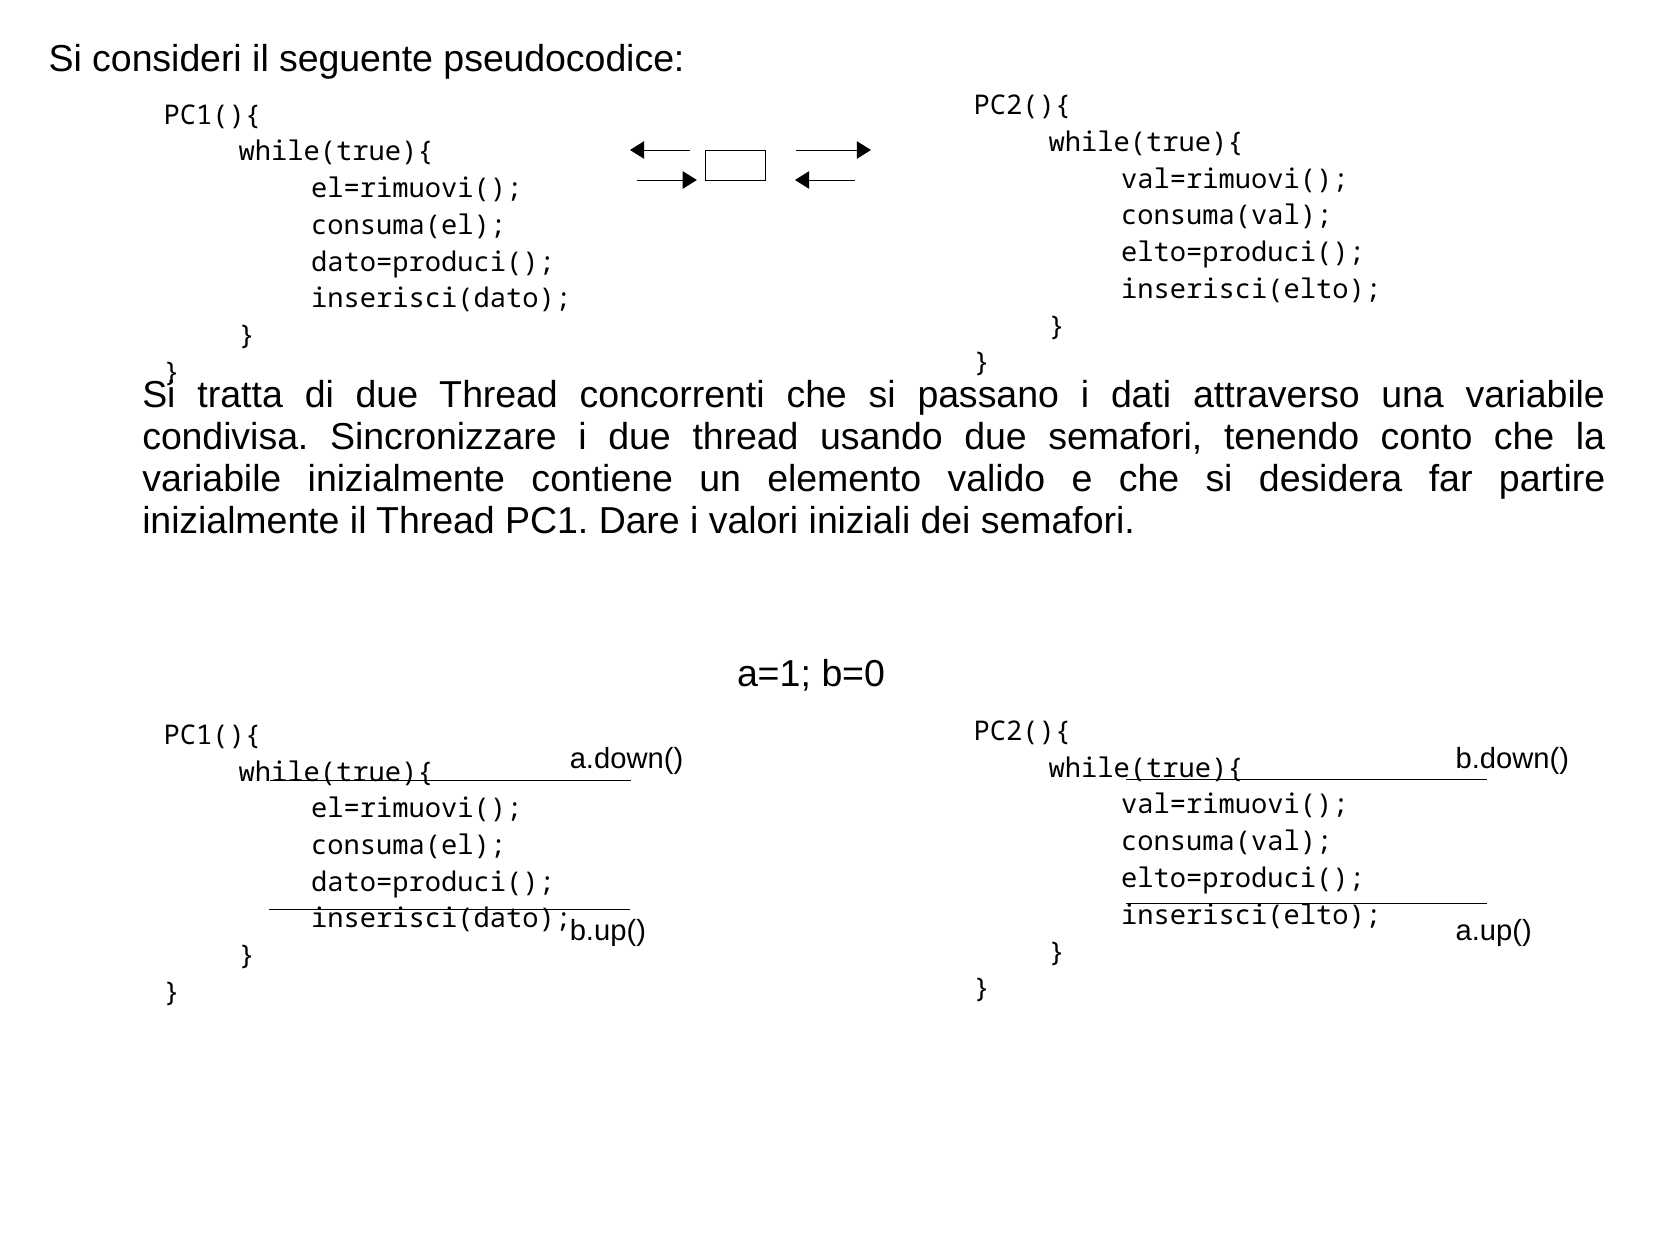

Si consideri il seguente pseudocodice:
Si tratta di due Thread concorrenti che si passano i dati attraverso una variabile condivisa. Sincronizzare i due thread usando due semafori, tenendo conto che la variabile inizialmente contiene un elemento valido e che si desidera far partire inizialmente il Thread PC1. Dare i valori iniziali dei semafori.
PC2(){
	while(true){
val=rimuovi();
consuma(val);
elto=produci();
inserisci(elto);
	}
}
PC1(){
	while(true){
el=rimuovi();
consuma(el);
dato=produci();
inserisci(dato);
	}
}
a=1; b=0
PC2(){
	while(true){
val=rimuovi();
consuma(val);
elto=produci();
inserisci(elto);
	}
}
PC1(){
	while(true){
el=rimuovi();
consuma(el);
dato=produci();
inserisci(dato);
	}
}
a.down()
b.down()
b.up()
a.up()